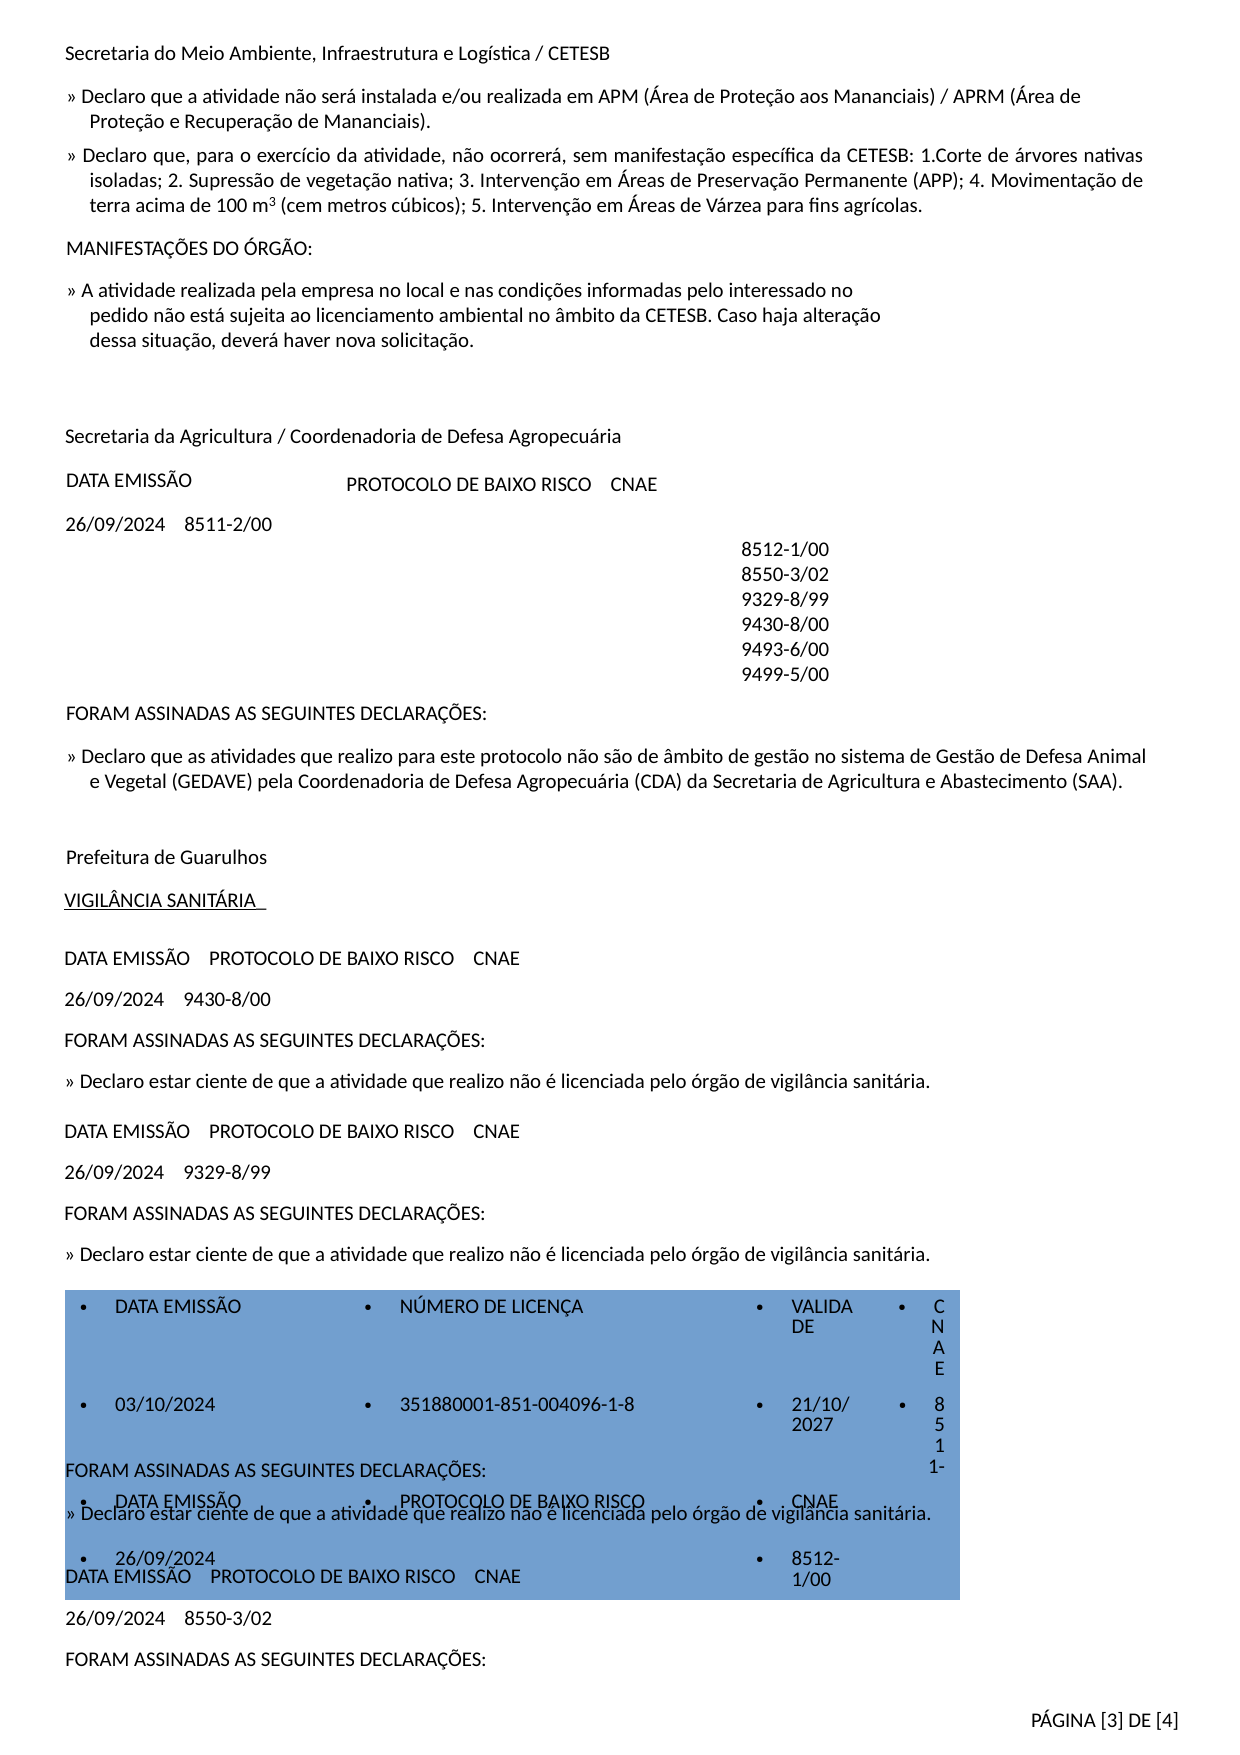

Secretaria do Meio Ambiente, Infraestrutura e Logística / CETESB
» Declaro que a atividade não será instalada e/ou realizada em APM (Área de Proteção aos Mananciais) / APRM (Área de Proteção e Recuperação de Mananciais).
» Declaro que, para o exercício da atividade, não ocorrerá, sem manifestação específica da CETESB: 1.Corte de árvores nativas isoladas; 2. Supressão de vegetação nativa; 3. Intervenção em Áreas de Preservação Permanente (APP); 4. Movimentação de terra acima de 100 m3 (cem metros cúbicos); 5. Intervenção em Áreas de Várzea para fins agrícolas.
MANIFESTAÇÕES DO ÓRGÃO:
» A atividade realizada pela empresa no local e nas condições informadas pelo interessado no pedido não está sujeita ao licenciamento ambiental no âmbito da CETESB. Caso haja alteração dessa situação, deverá haver nova solicitação.
Secretaria da Agricultura / Coordenadoria de Defesa Agropecuária
DATA EMISSÃO
PROTOCOLO DE BAIXO RISCO CNAE
26/09/2024 8511-2/00
8512-1/00
8550-3/02
9329-8/99
9430-8/00
9493-6/00
9499-5/00
FORAM ASSINADAS AS SEGUINTES DECLARAÇÕES:
» Declaro que as atividades que realizo para este protocolo não são de âmbito de gestão no sistema de Gestão de Defesa Animal e Vegetal (GEDAVE) pela Coordenadoria de Defesa Agropecuária (CDA) da Secretaria de Agricultura e Abastecimento (SAA).
Prefeitura de Guarulhos
VIGILÂNCIA SANITÁRIA_
DATA EMISSÃO PROTOCOLO DE BAIXO RISCO CNAE
26/09/2024 9430-8/00
FORAM ASSINADAS AS SEGUINTES DECLARAÇÕES:
» Declaro estar ciente de que a atividade que realizo não é licenciada pelo órgão de vigilância sanitária.
DATA EMISSÃO PROTOCOLO DE BAIXO RISCO CNAE
26/09/2024 9329-8/99
FORAM ASSINADAS AS SEGUINTES DECLARAÇÕES:
» Declaro estar ciente de que a atividade que realizo não é licenciada pelo órgão de vigilância sanitária.
| DATA EMISSÃO | NÚMERO DE LICENÇA | VALIDADE | CNAE |
| --- | --- | --- | --- |
| 03/10/2024 | 351880001-851-004096-1-8 | 21/10/2027 | 8511- |
| DATA EMISSÃO | PROTOCOLO DE BAIXO RISCO | CNAE | |
| 26/09/2024 | | 8512-1/00 | |
FORAM ASSINADAS AS SEGUINTES DECLARAÇÕES:
» Declaro estar ciente de que a atividade que realizo não é licenciada pelo órgão de vigilância sanitária.
DATA EMISSÃO PROTOCOLO DE BAIXO RISCO CNAE
26/09/2024 8550-3/02
FORAM ASSINADAS AS SEGUINTES DECLARAÇÕES:
PÁGINA [3] DE [4]